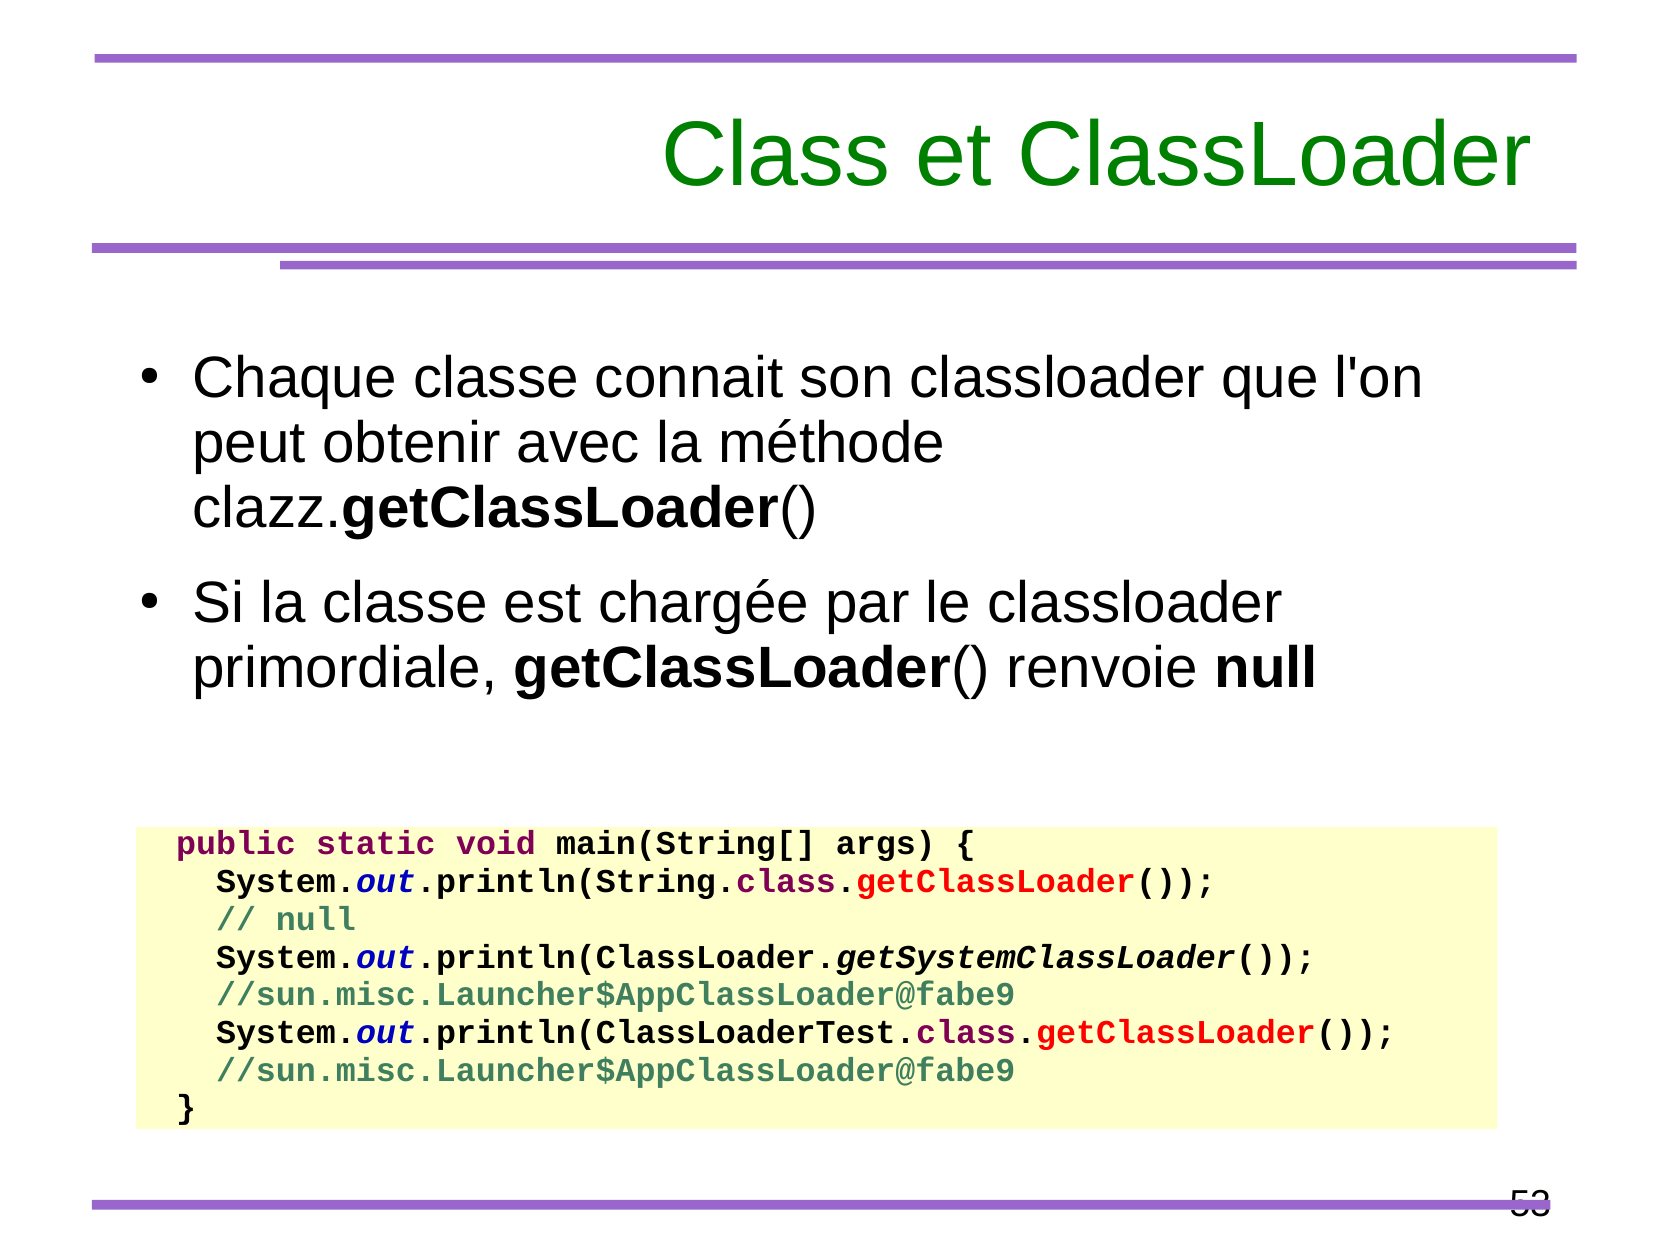

# Class et ClassLoader
Chaque classe connait son classloader que l'on peut obtenir avec la méthode clazz.getClassLoader()
Si la classe est chargée par le classloader primordiale, getClassLoader() renvoie null
 public static void main(String[] args) {
 System.out.println(String.class.getClassLoader());
 // null
 System.out.println(ClassLoader.getSystemClassLoader());
 //sun.misc.Launcher$AppClassLoader@fabe9
 System.out.println(ClassLoaderTest.class.getClassLoader());
 //sun.misc.Launcher$AppClassLoader@fabe9
 }